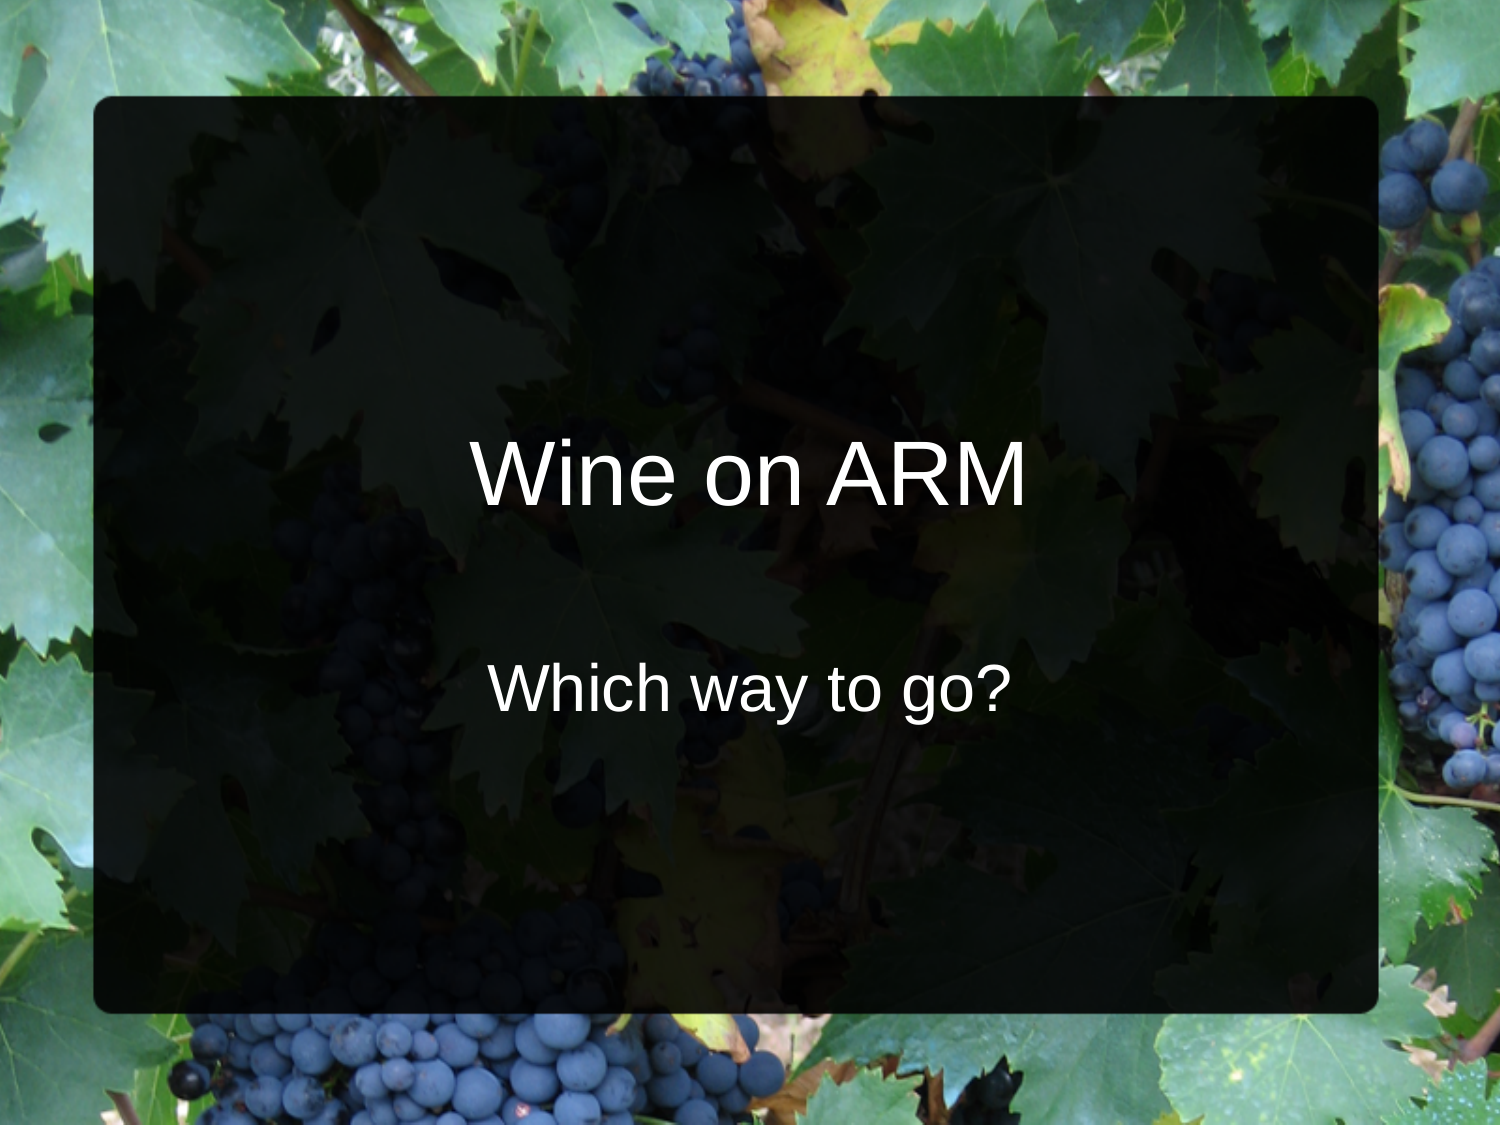

# Wine on ARM
Which way to go?